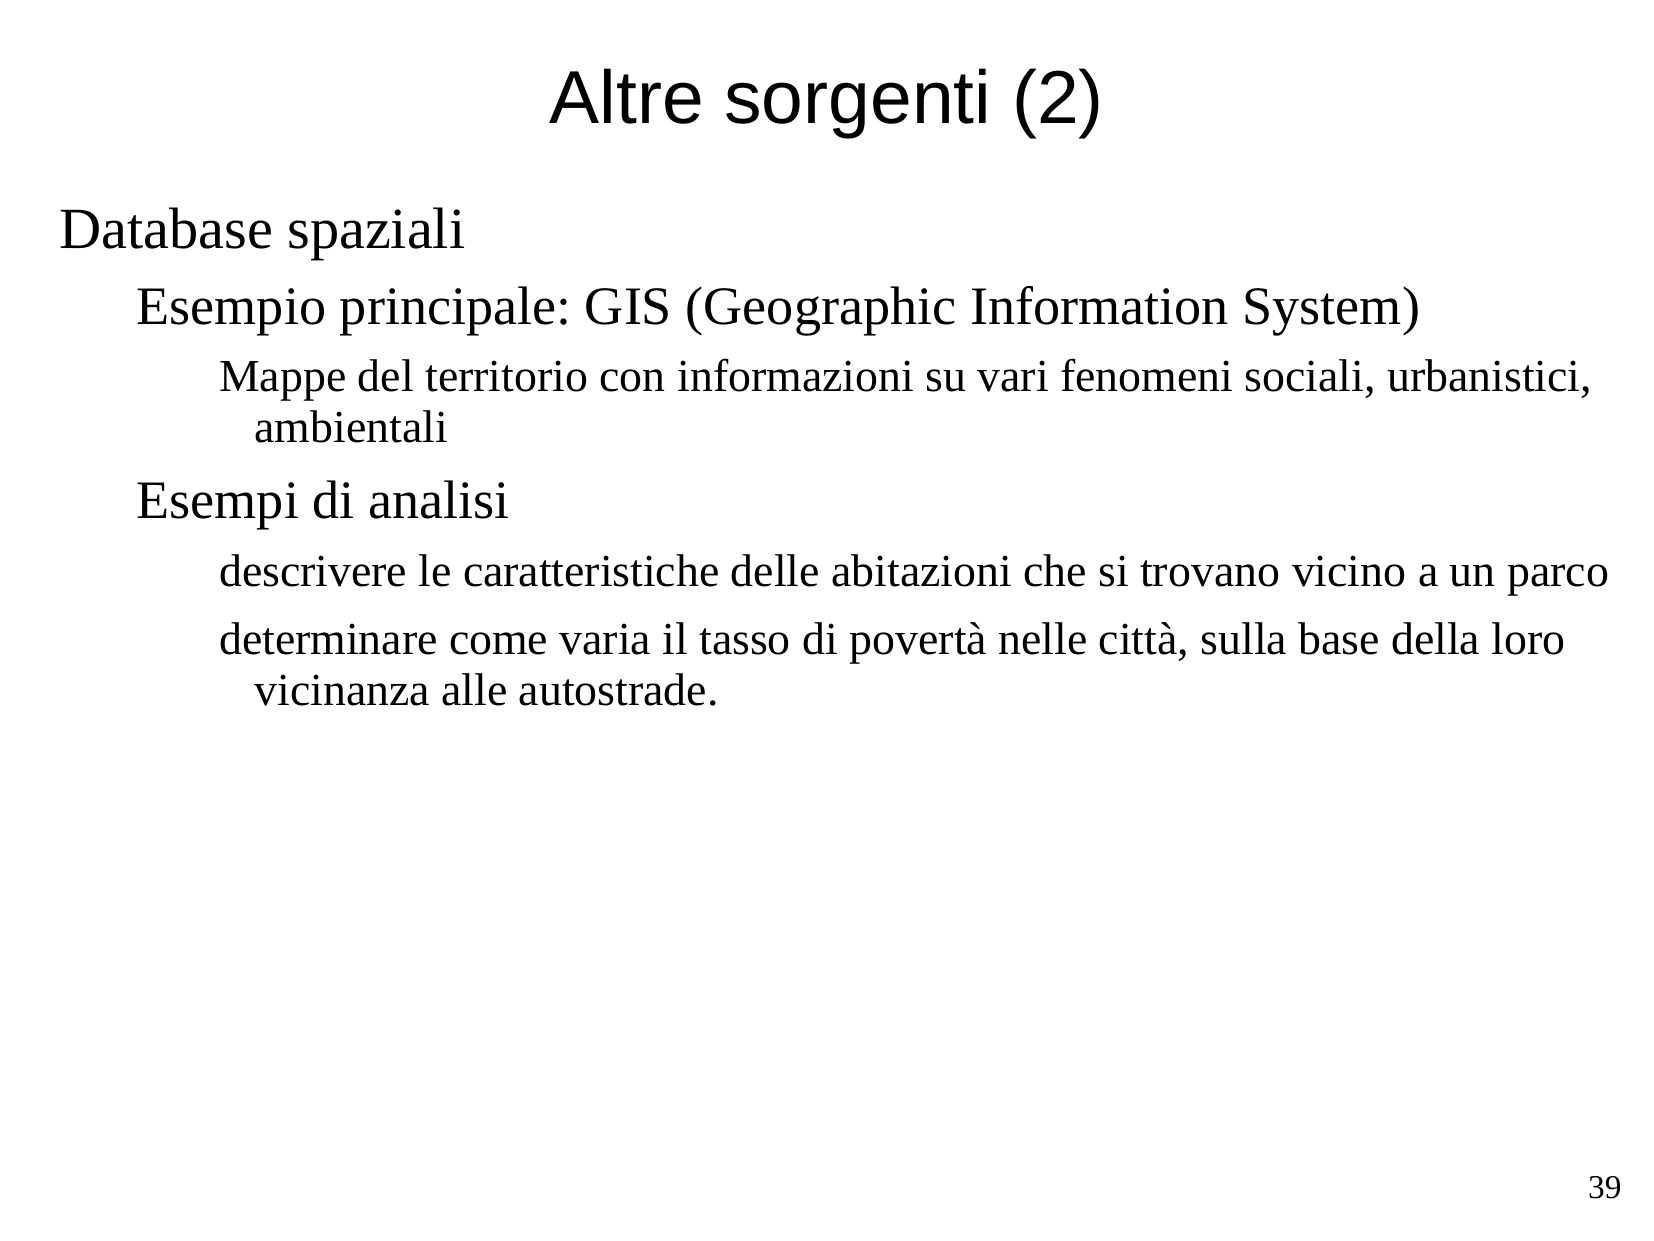

# Altre sorgenti (2)
Database spaziali
Esempio principale: GIS (Geographic Information System)
Mappe del territorio con informazioni su vari fenomeni sociali, urbanistici, ambientali
Esempi di analisi
descrivere le caratteristiche delle abitazioni che si trovano vicino a un parco
determinare come varia il tasso di povertà nelle città, sulla base della loro vicinanza alle autostrade.